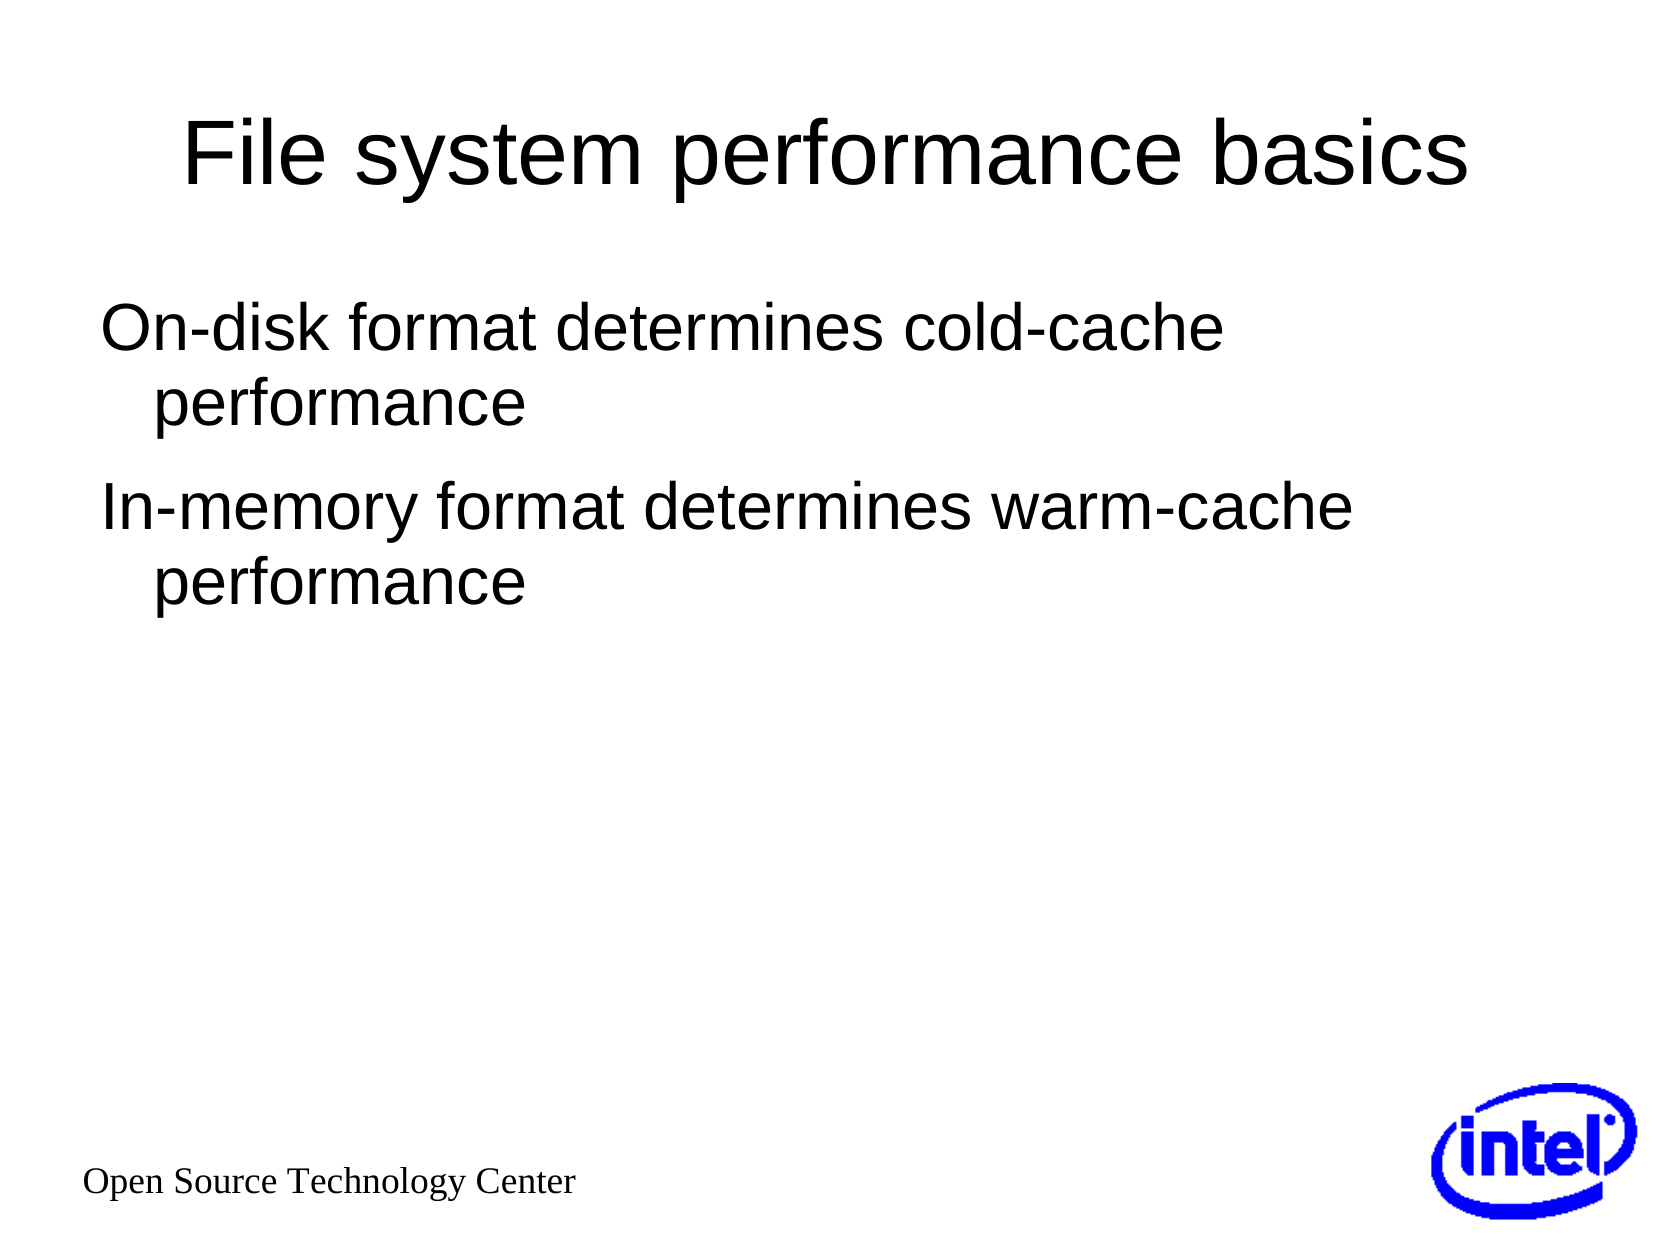

# File system performance basics
On-disk format determines cold-cache performance
In-memory format determines warm-cache performance